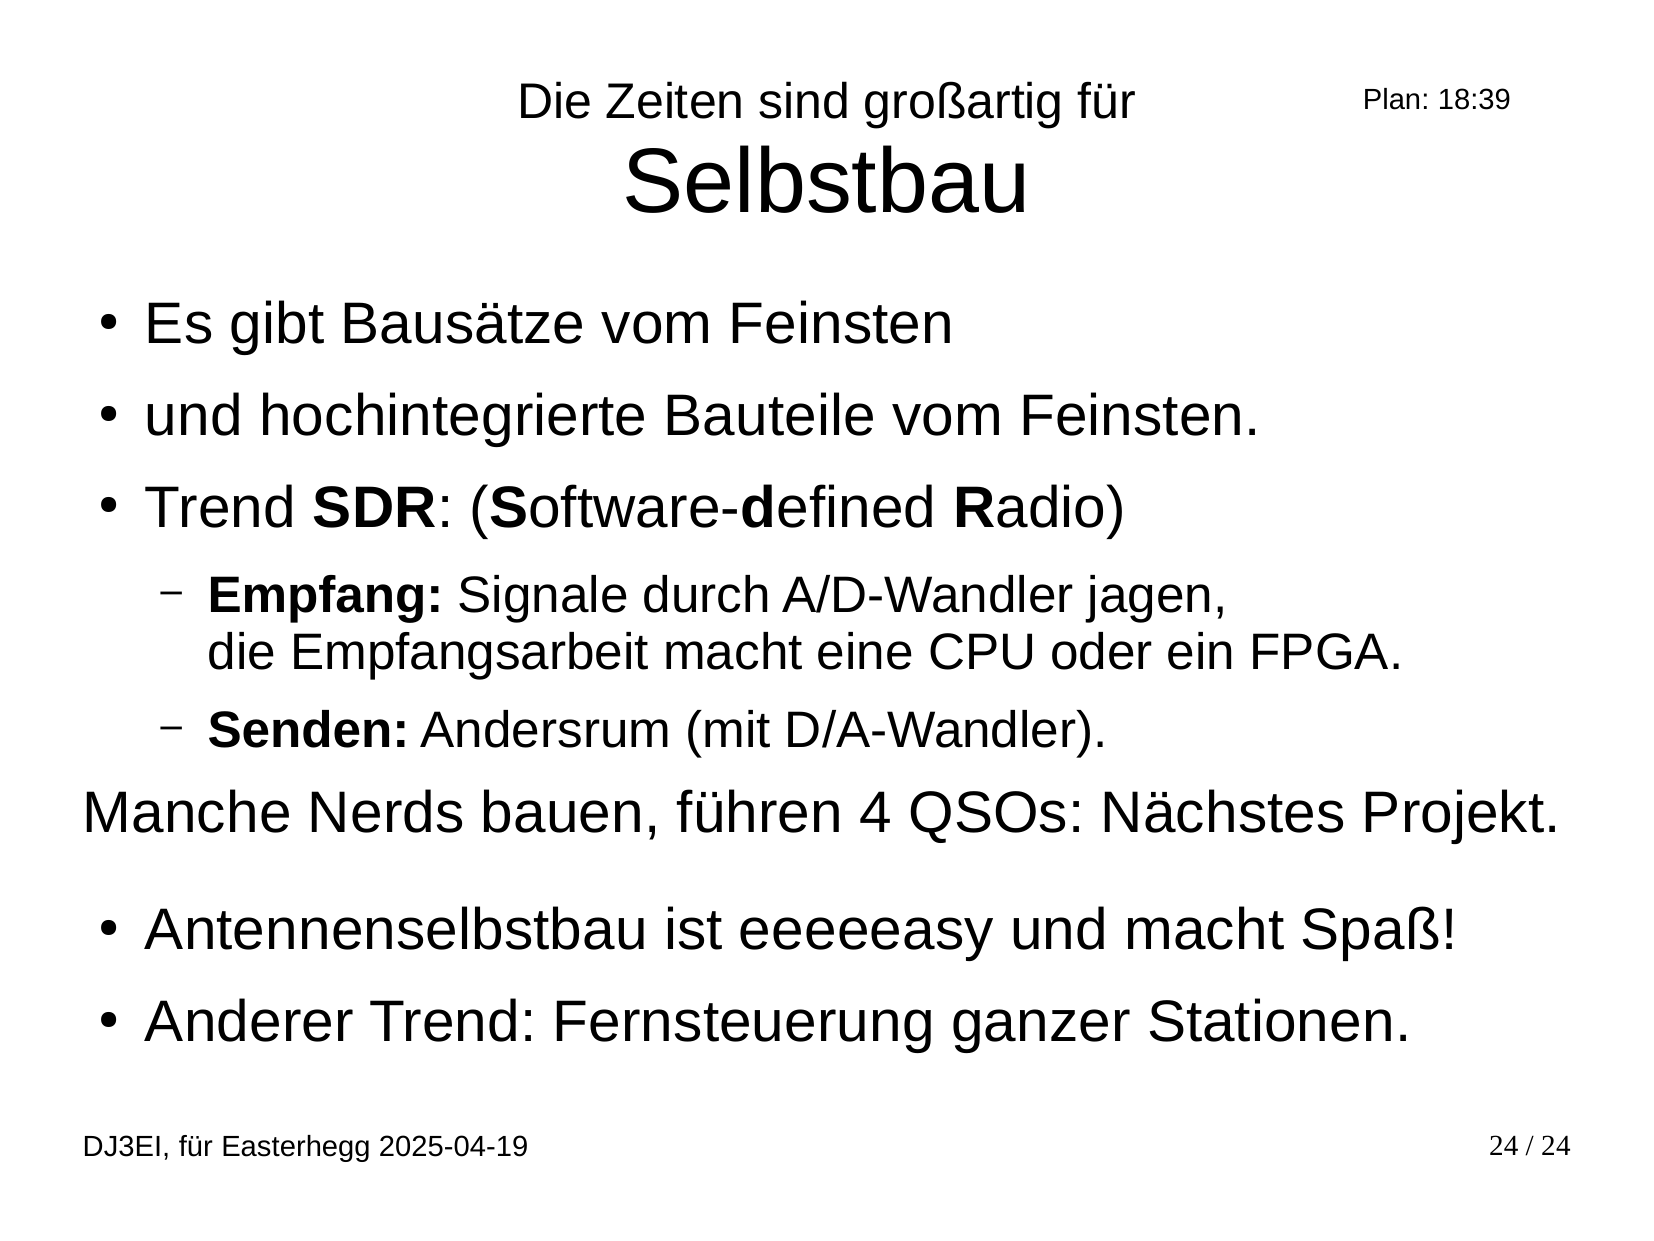

# Die Zeiten sind großartig für Selbstbau
Plan: 18:39
Es gibt Bausätze vom Feinsten
und hochintegrierte Bauteile vom Feinsten.
Trend SDR: (Software-defined Radio)
Empfang: Signale durch A/D-Wandler jagen,
die Empfangsarbeit macht eine CPU oder ein FPGA.
Senden: Andersrum (mit D/A-Wandler).
Manche Nerds bauen, führen 4 QSOs: Nächstes Projekt.
Antennenselbstbau ist eeeeeasy und macht Spaß!
Anderer Trend: Fernsteuerung ganzer Stationen.
24